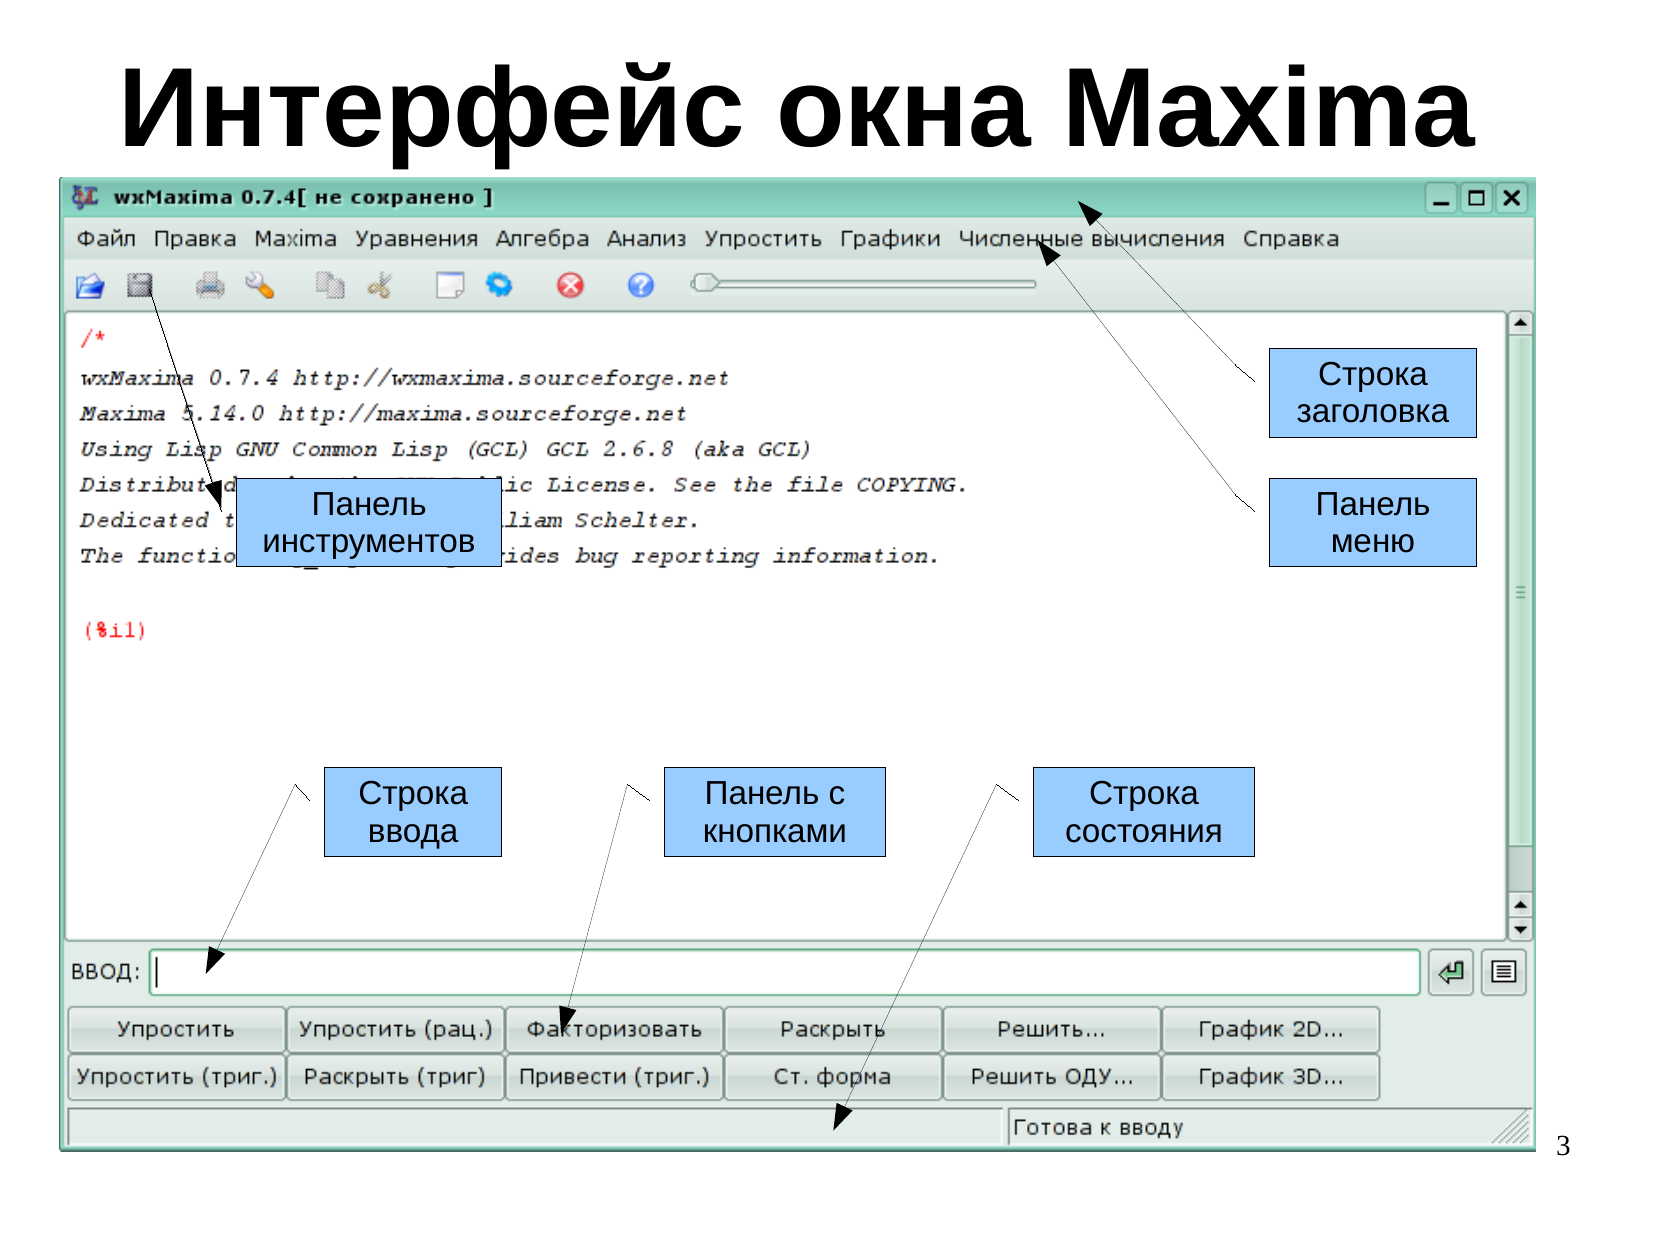

Интерфейс окна Maxima
Строка заголовка
Панель меню
Панель инструментов
Строка ввода
Панель с кнопками
Строка состояния
3